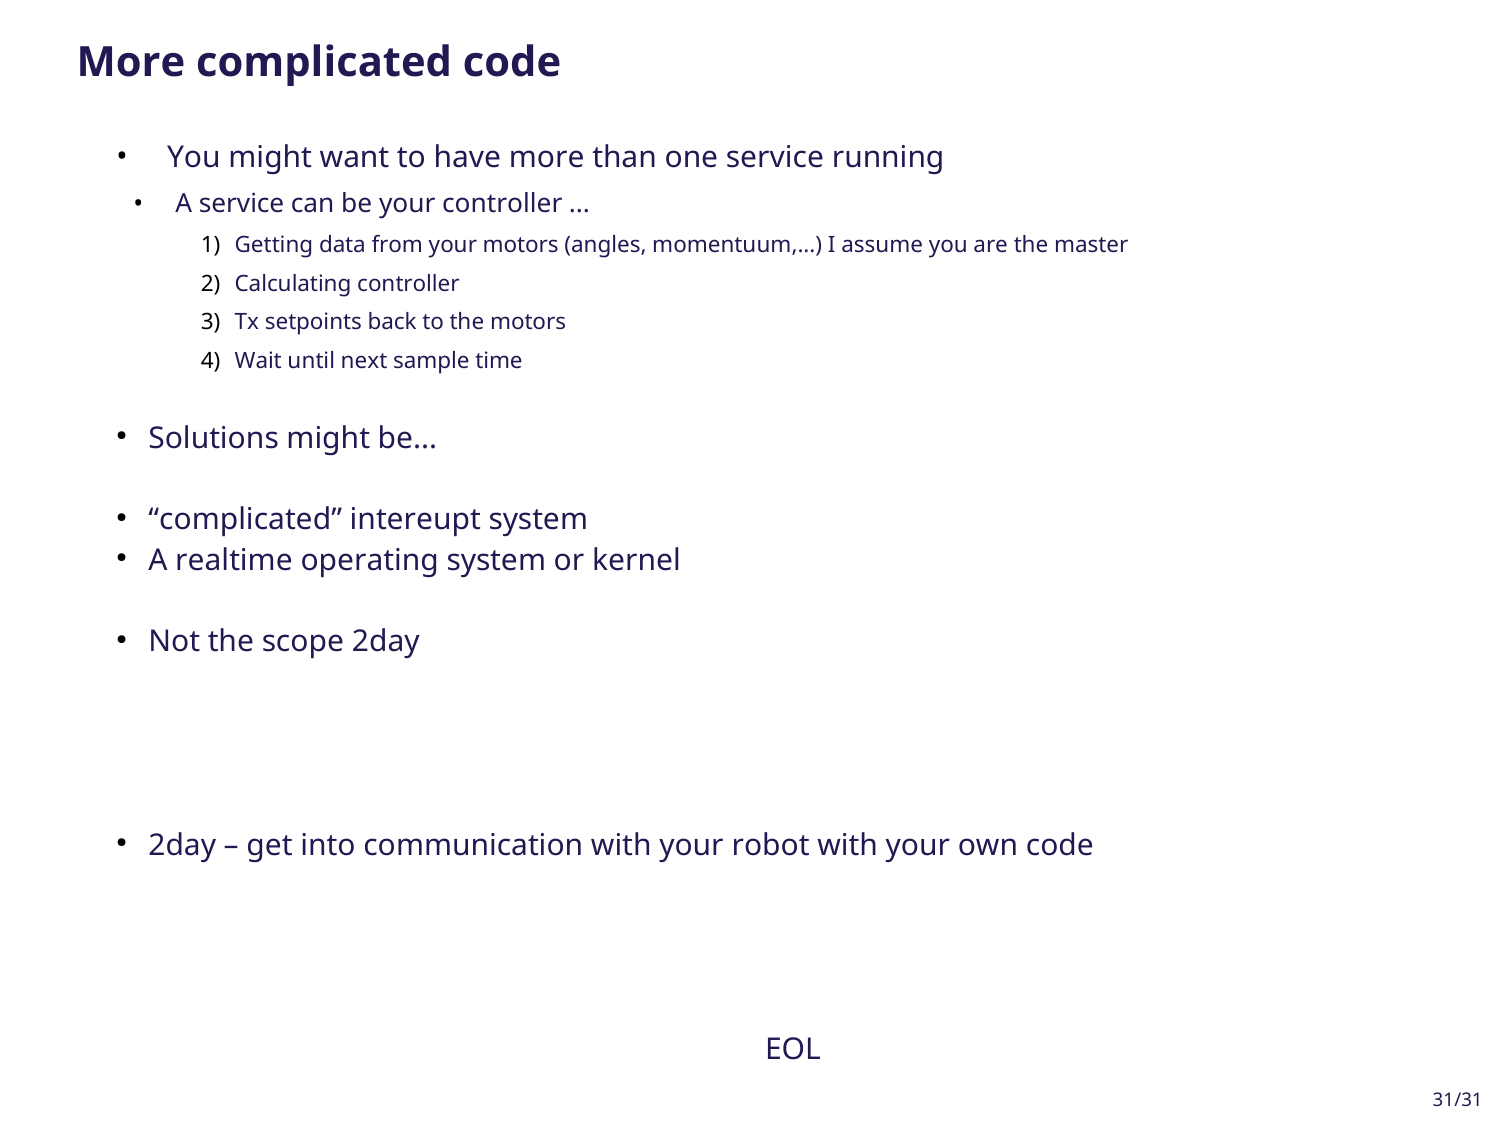

# More complicated code
You might want to have more than one service running
A service can be your controller ...
Getting data from your motors (angles, momentuum,...) I assume you are the master
Calculating controller
Tx setpoints back to the motors
Wait until next sample time
Solutions might be...
“complicated” intereupt system
A realtime operating system or kernel
Not the scope 2day
2day – get into communication with your robot with your own code
EOL